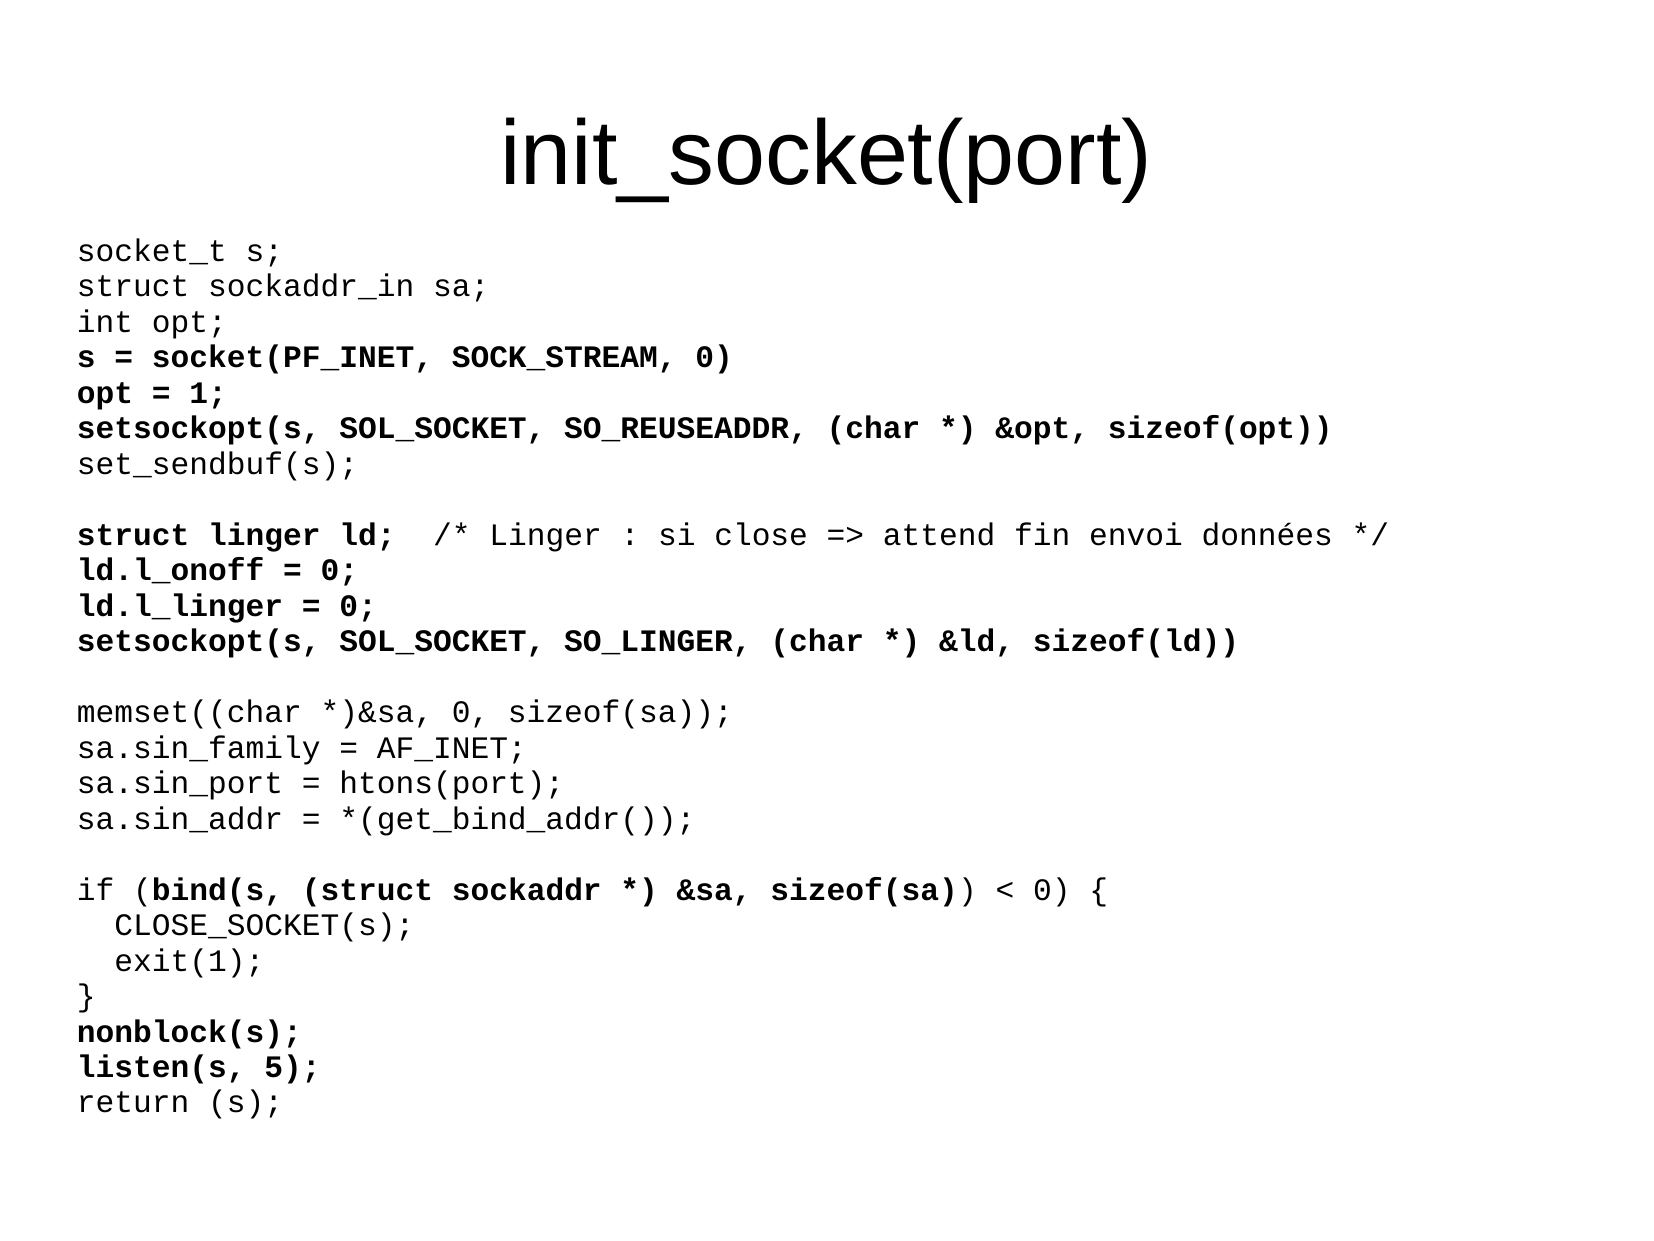

# init_socket(port)
socket_t s;
struct sockaddr_in sa;
int opt;
s = socket(PF_INET, SOCK_STREAM, 0)
opt = 1;
setsockopt(s, SOL_SOCKET, SO_REUSEADDR, (char *) &opt, sizeof(opt))
set_sendbuf(s);
struct linger ld; /* Linger : si close => attend fin envoi données */
ld.l_onoff = 0;
ld.l_linger = 0;
setsockopt(s, SOL_SOCKET, SO_LINGER, (char *) &ld, sizeof(ld))
memset((char *)&sa, 0, sizeof(sa));
sa.sin_family = AF_INET;
sa.sin_port = htons(port);
sa.sin_addr = *(get_bind_addr());
if (bind(s, (struct sockaddr *) &sa, sizeof(sa)) < 0) {
 CLOSE_SOCKET(s);
 exit(1);
}
nonblock(s);
listen(s, 5);
return (s);